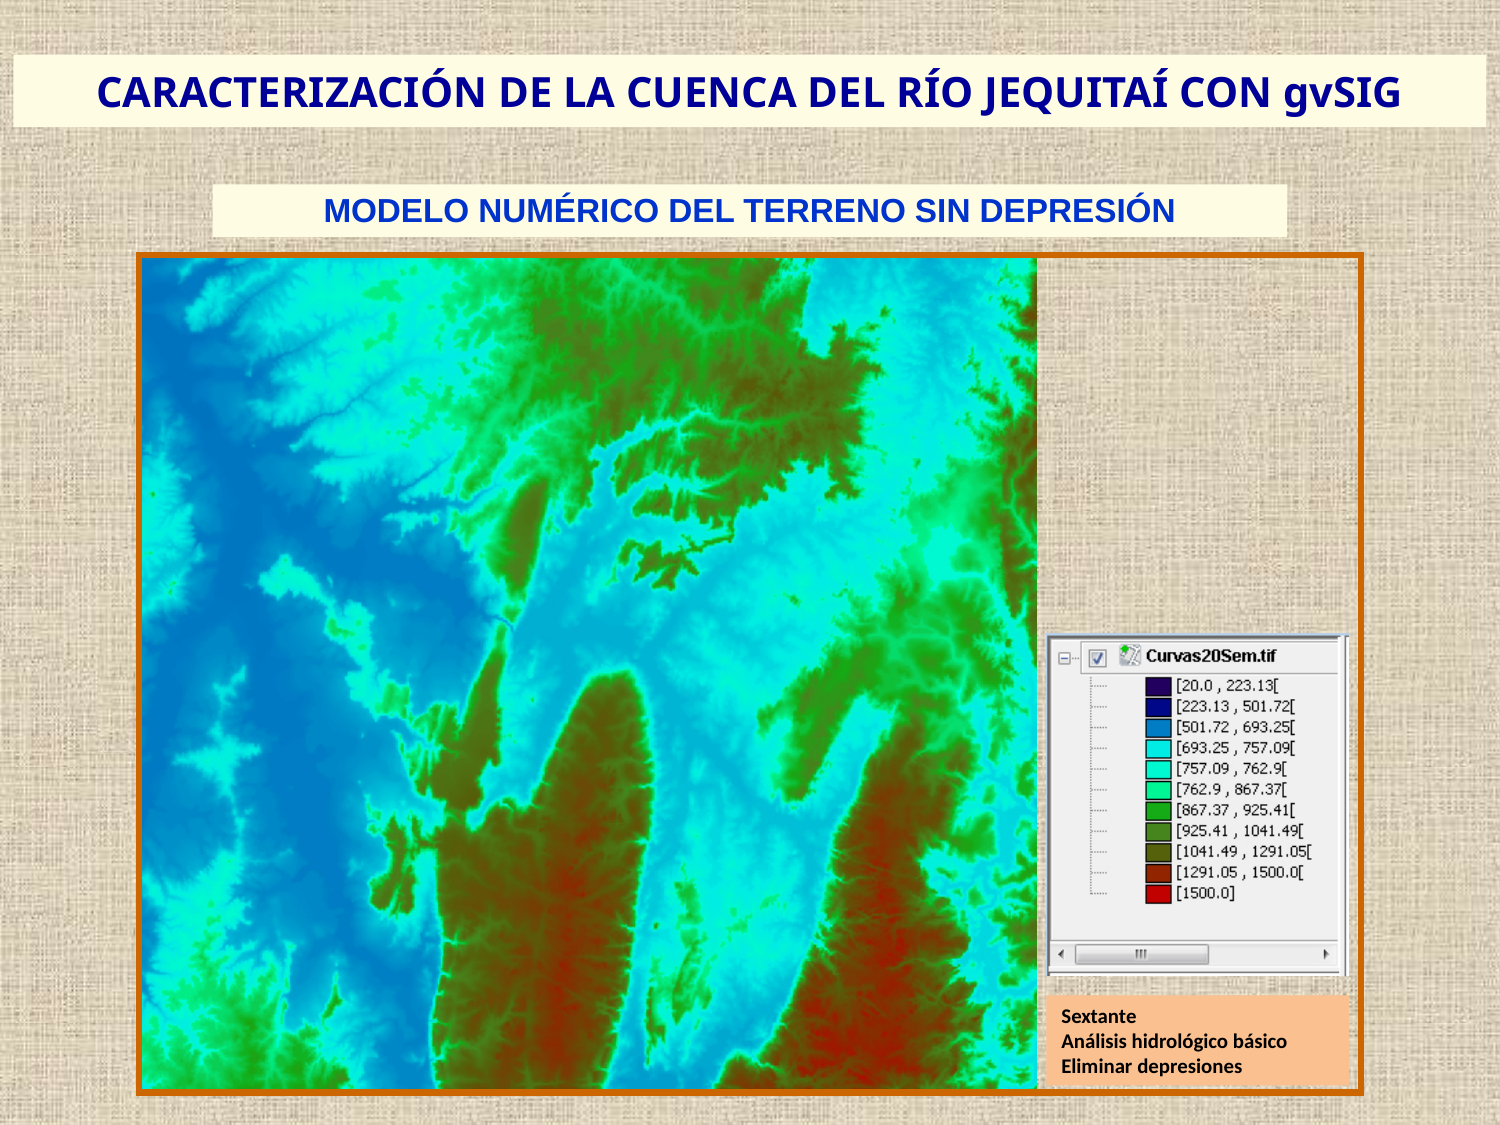

CARACTERIZACIÓN DE LA CUENCA DEL RÍO JEQUITAÍ CON gvSIG
MODELO NUMÉRICO DEL TERRENO SIN DEPRESIÓN
Sextante
Análisis hidrológico básico
Eliminar depresiones